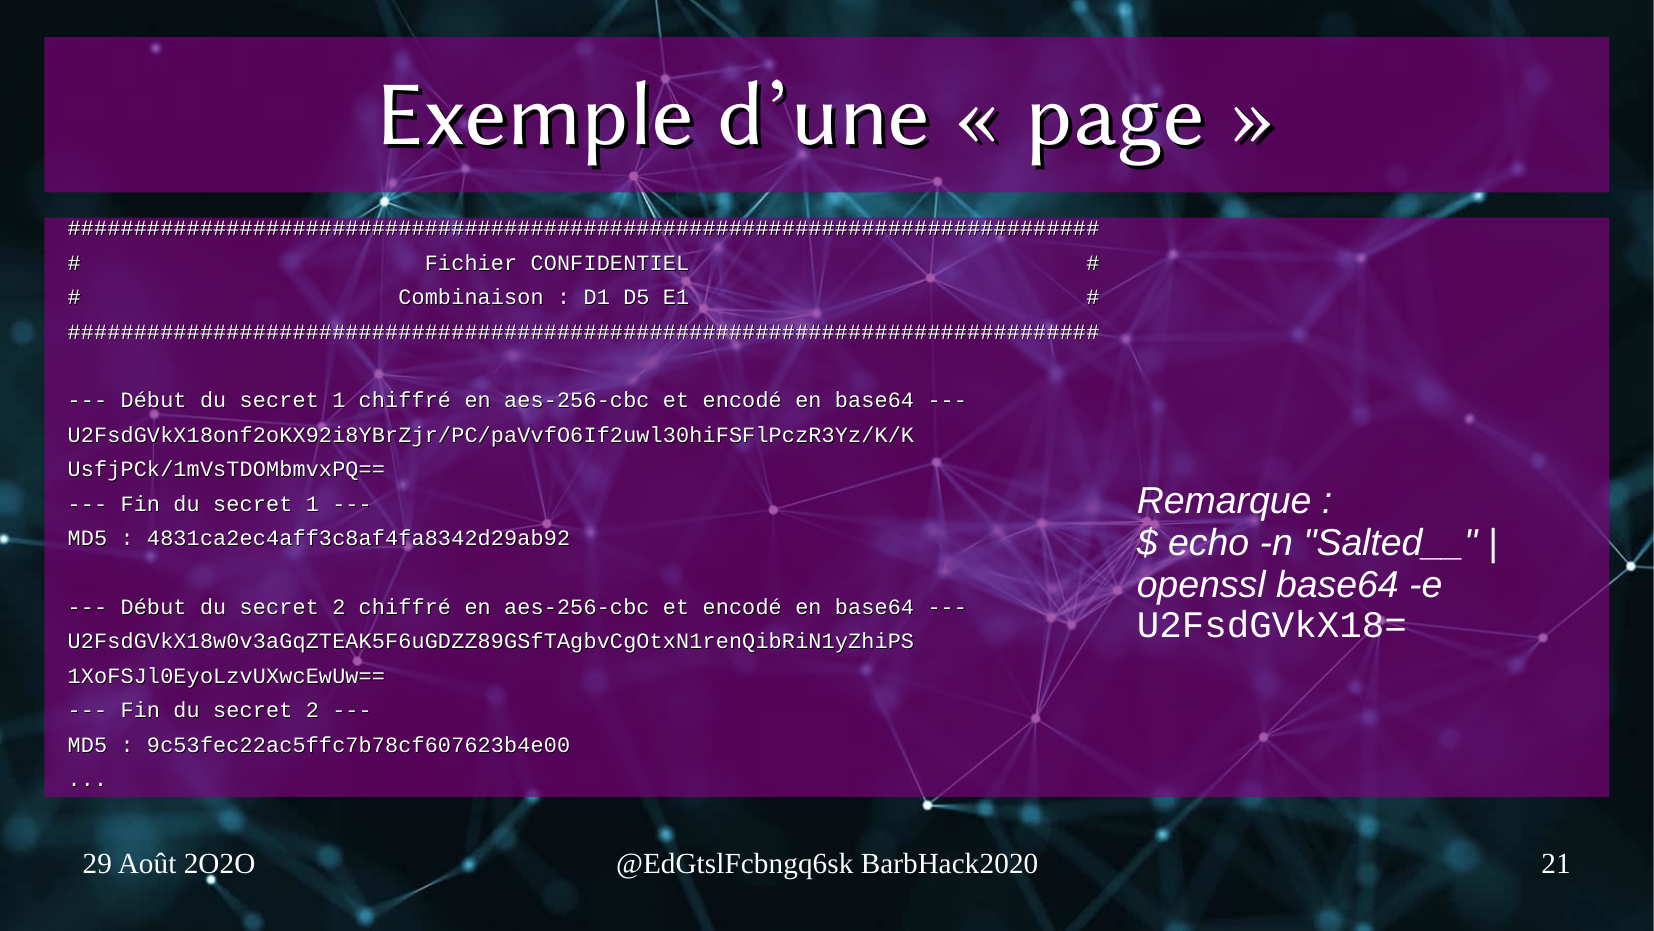

# Exemple d’une « page »
##############################################################################
# Fichier CONFIDENTIEL #
# Combinaison : D1 D5 E1 #
##############################################################################
--- Début du secret 1 chiffré en aes-256-cbc et encodé en base64 ---
U2FsdGVkX18onf2oKX92i8YBrZjr/PC/paVvfO6If2uwl30hiFSFlPczR3Yz/K/K
UsfjPCk/1mVsTDOMbmvxPQ==
--- Fin du secret 1 ---
MD5 : 4831ca2ec4aff3c8af4fa8342d29ab92
--- Début du secret 2 chiffré en aes-256-cbc et encodé en base64 ---
U2FsdGVkX18w0v3aGqZTEAK5F6uGDZZ89GSfTAgbvCgOtxN1renQibRiN1yZhiPS
1XoFSJl0EyoLzvUXwcEwUw==
--- Fin du secret 2 ---
MD5 : 9c53fec22ac5ffc7b78cf607623b4e00
...
Remarque :
$ echo -n "Salted__" | openssl base64 -e
U2FsdGVkX18=
29 Août 2O2O
@EdGtslFcbngq6sk BarbHack2020
21